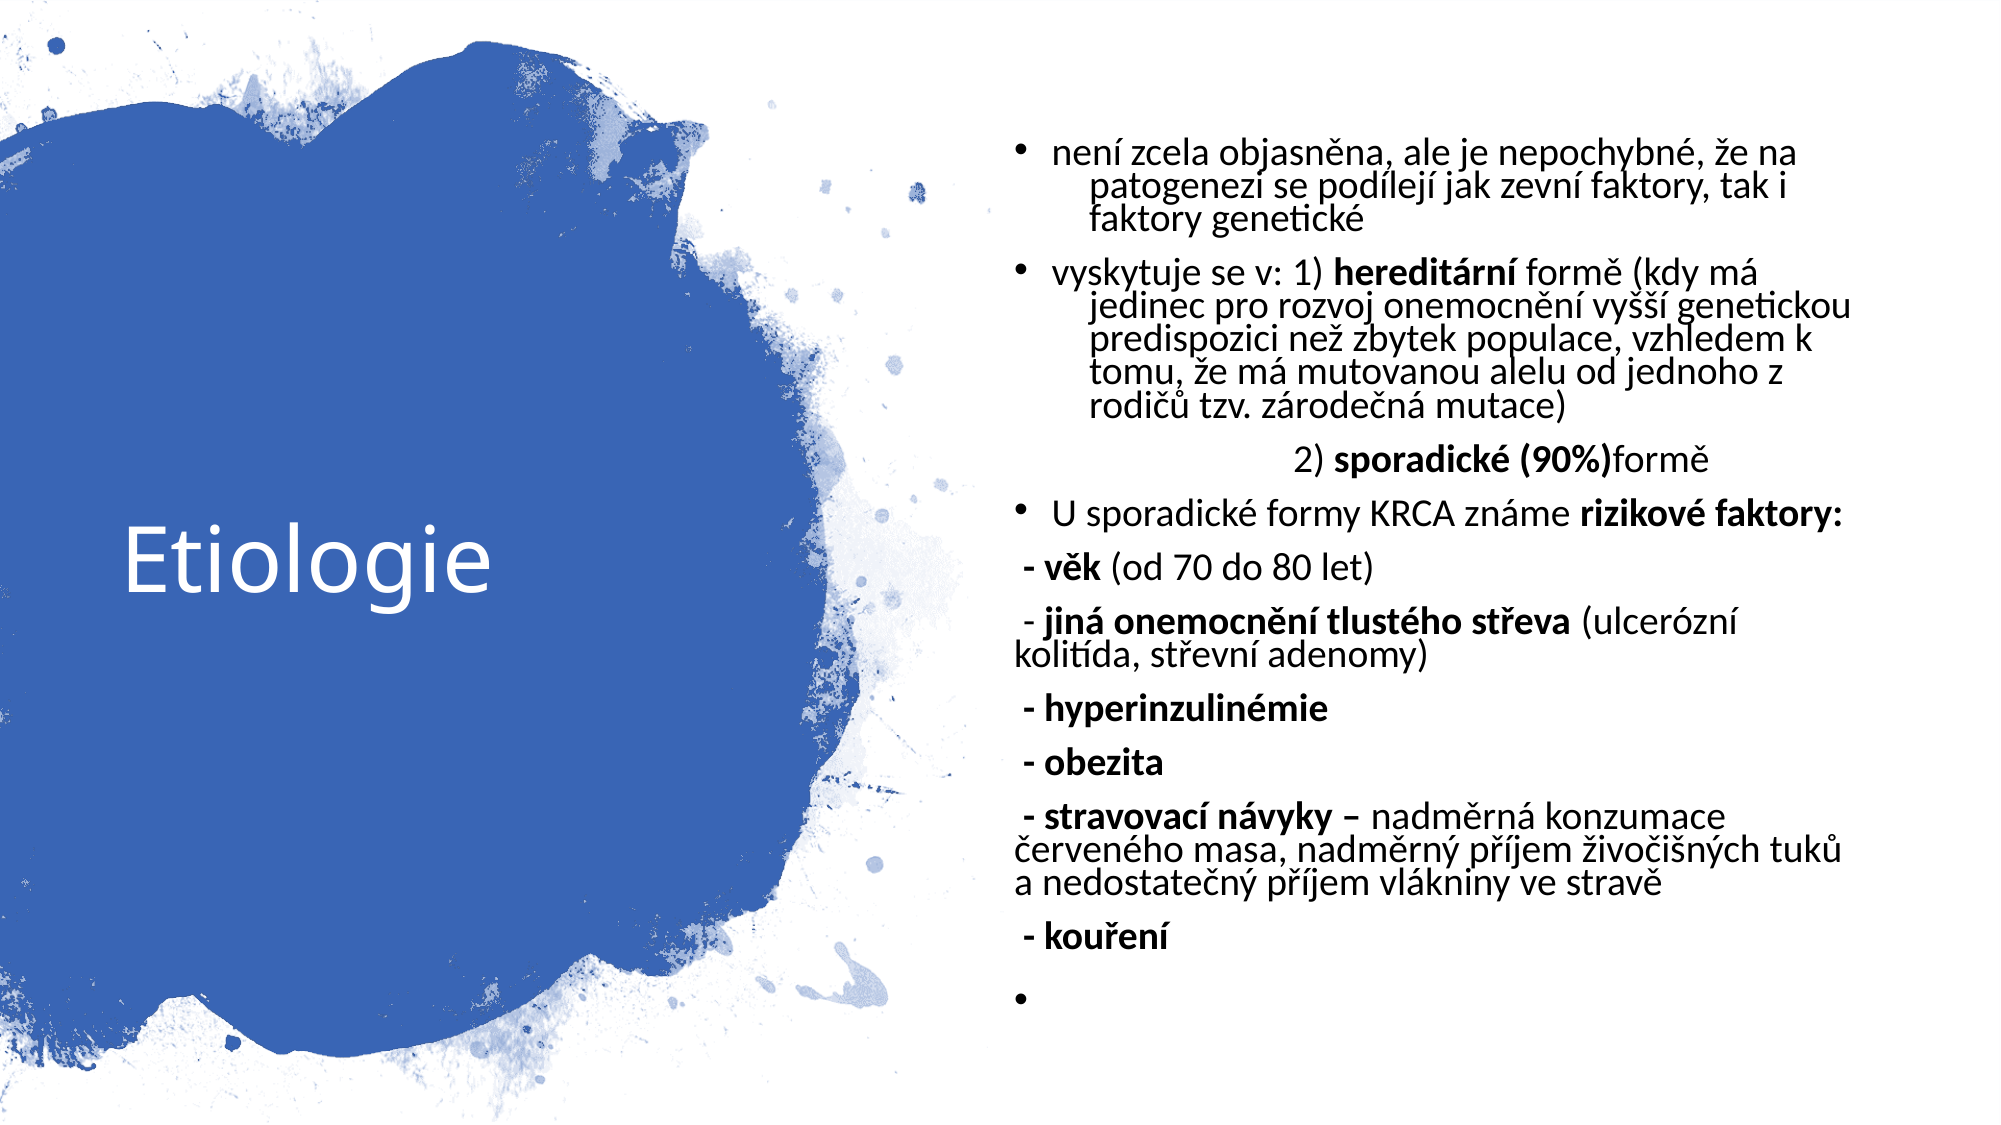

není zcela objasněna, ale je nepochybné, že na patogenezi se podílejí jak zevní faktory, tak i faktory genetické
vyskytuje se v: 1) hereditární formě (kdy má jedinec pro rozvoj onemocnění vyšší genetickou predispozici než zbytek populace, vzhledem k tomu, že má mutovanou alelu od jednoho z rodičů tzv. zárodečná mutace)
 2) sporadické (90%)formě
U sporadické formy KRCA známe rizikové faktory:
 - věk (od 70 do 80 let)
 - jiná onemocnění tlustého střeva (ulcerózní kolitída, střevní adenomy)
 - hyperinzulinémie
 - obezita
 - stravovací návyky – nadměrná konzumace červeného masa, nadměrný příjem živočišných tuků a nedostatečný příjem vlákniny ve stravě
 - kouření
# Etiologie